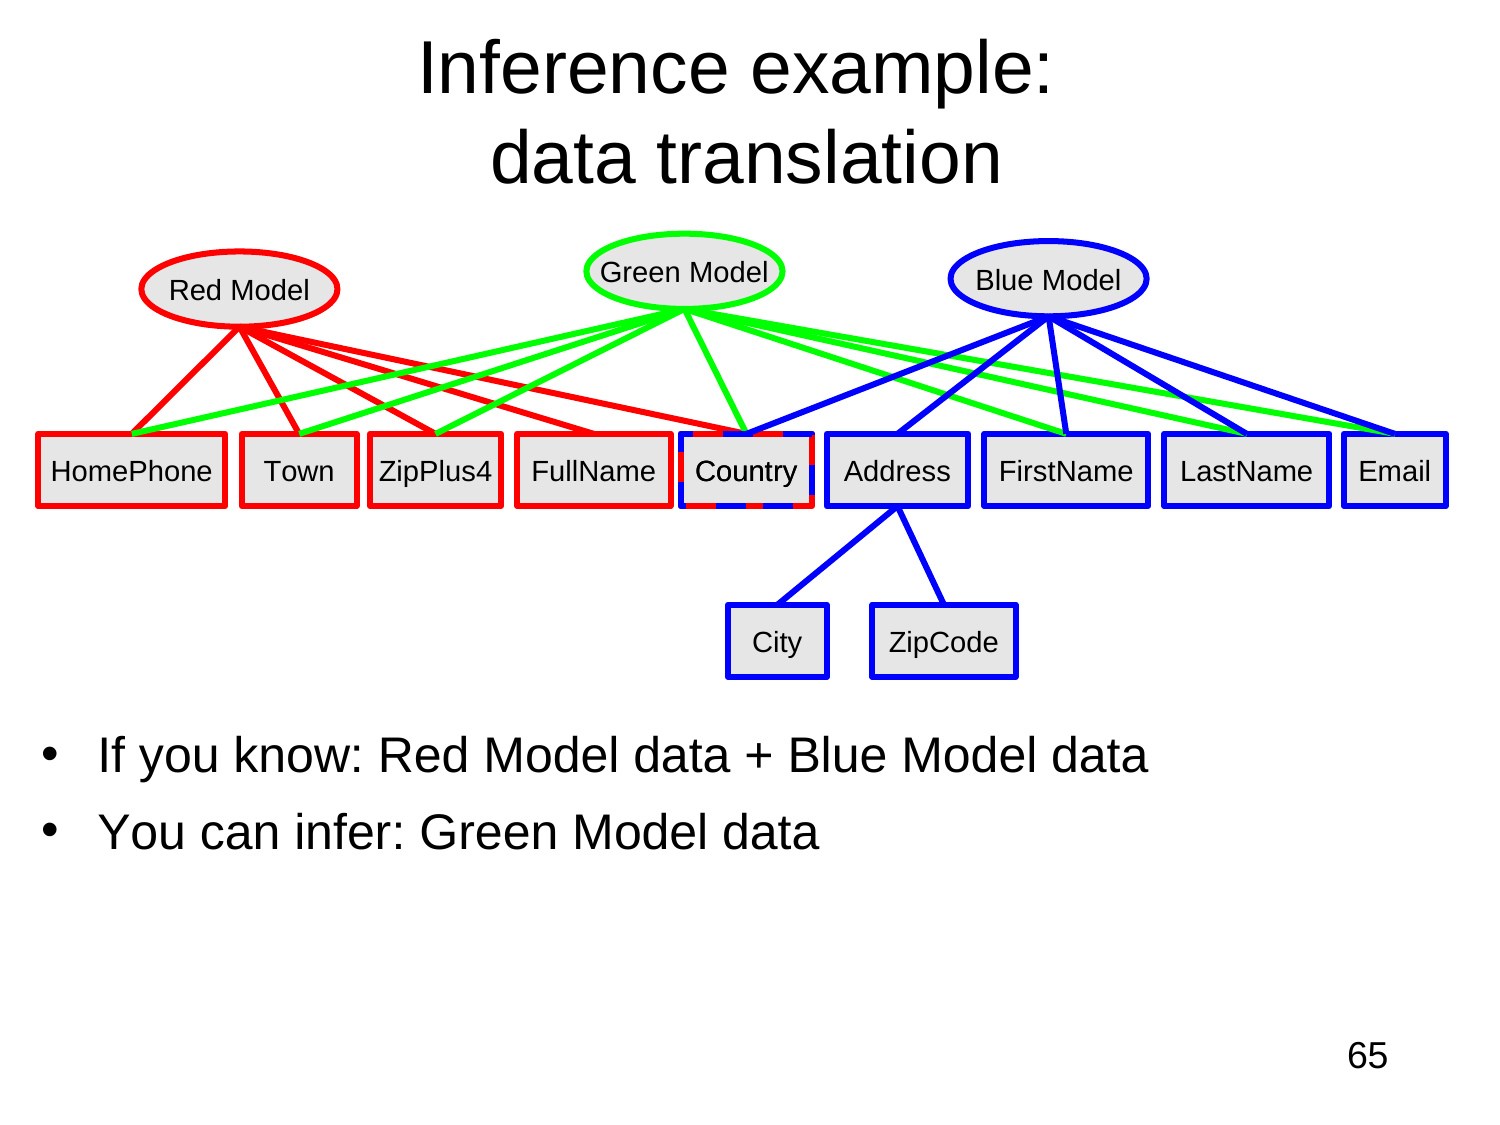

# Inference example: data translation
Green Model
Blue Model
Red Model
HomePhone
Town
ZipPlus4
FullName
Country
Country
Address
FirstName
LastName
Email
ZipCode
City
If you know: Red Model data + Blue Model data
You can infer: Green Model data
65